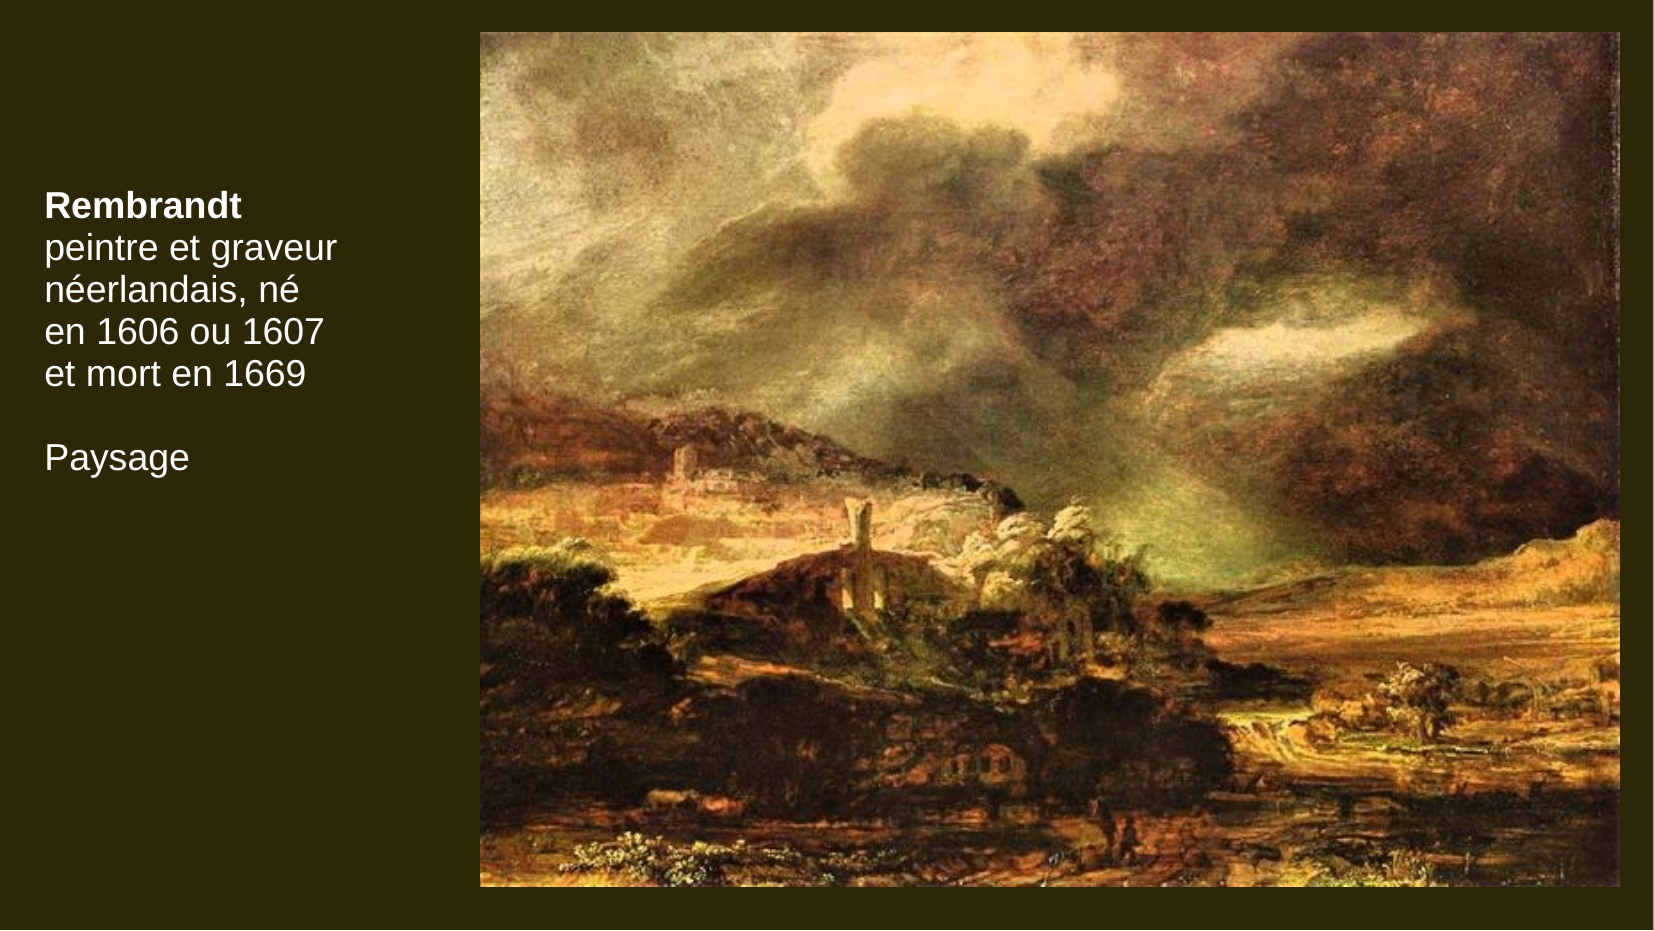

Rembrandt peintre et graveur néerlandais, né en 1606 ou 1607 et mort en 1669
Paysage